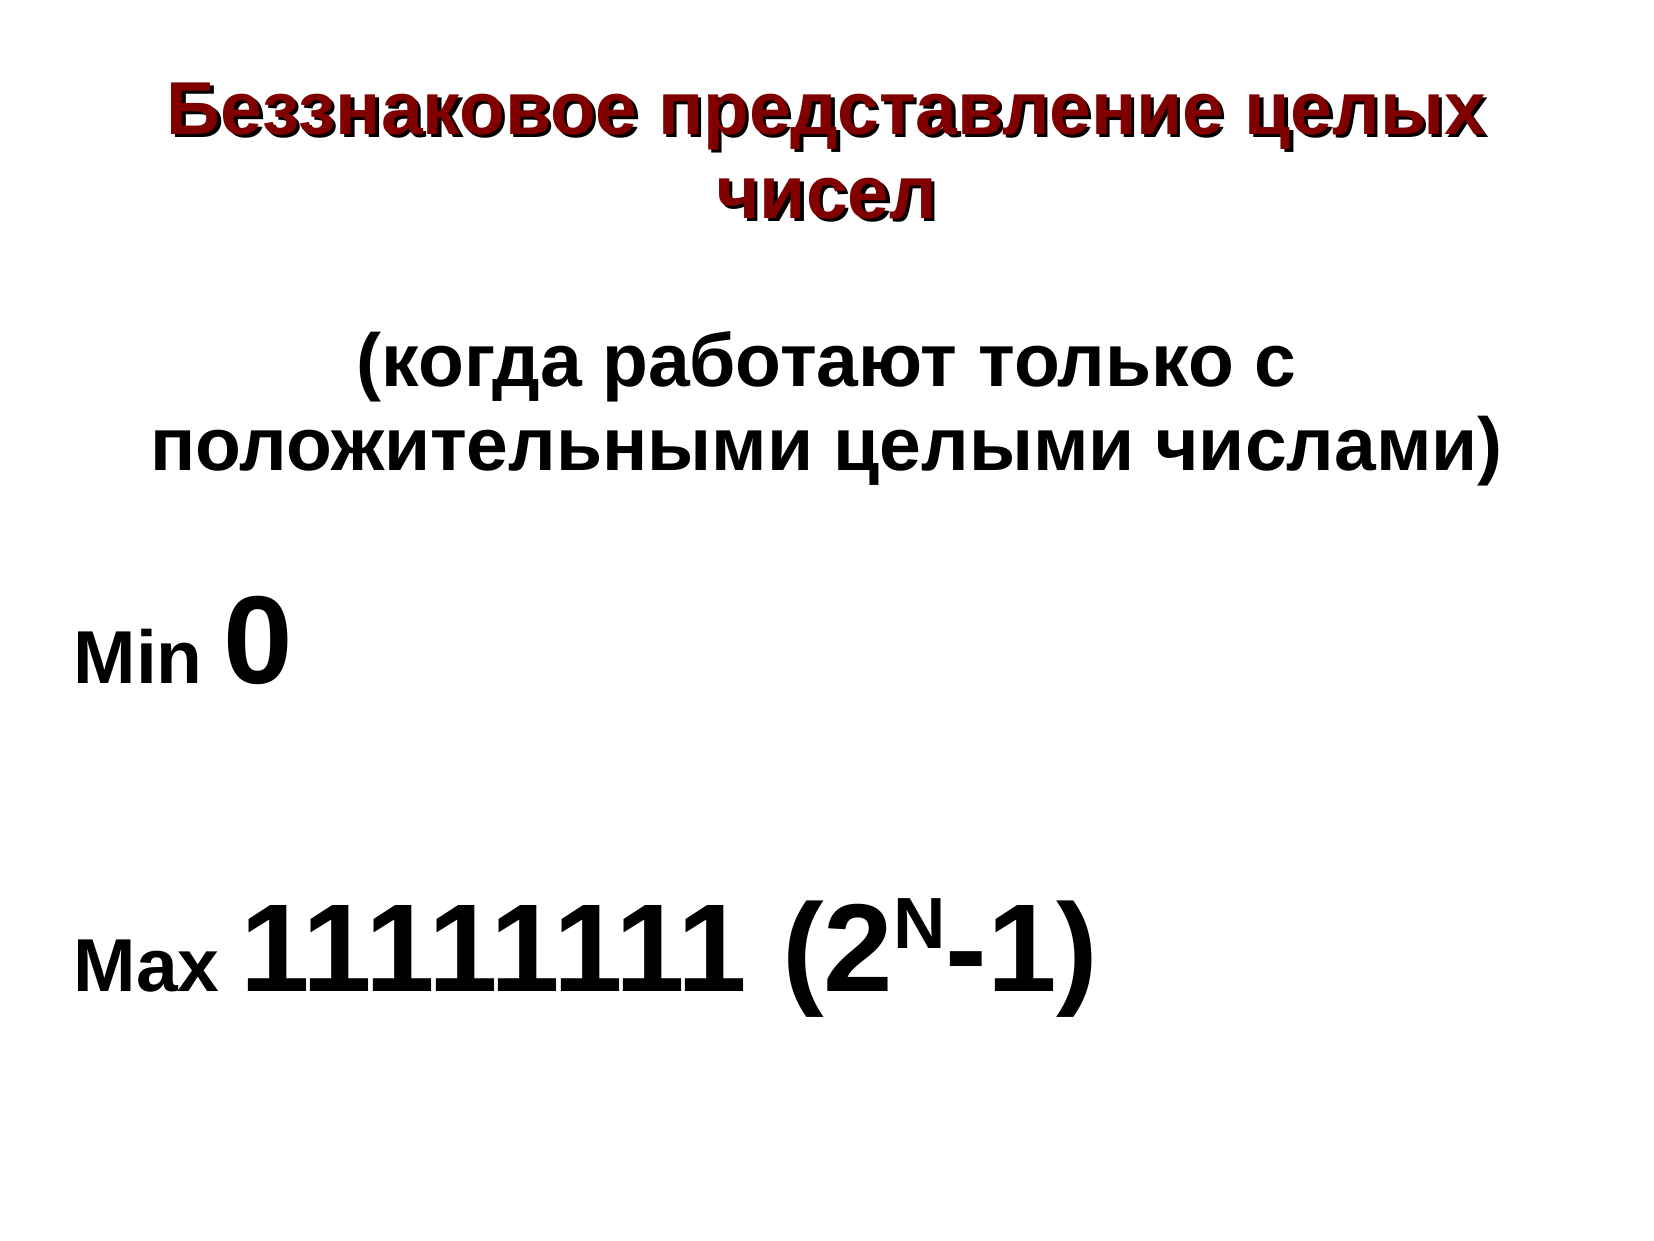

Беззнаковое представление целых чисел
(когда работают только с положительными целыми числами)
Min 0
Max 11111111 (2N-1)